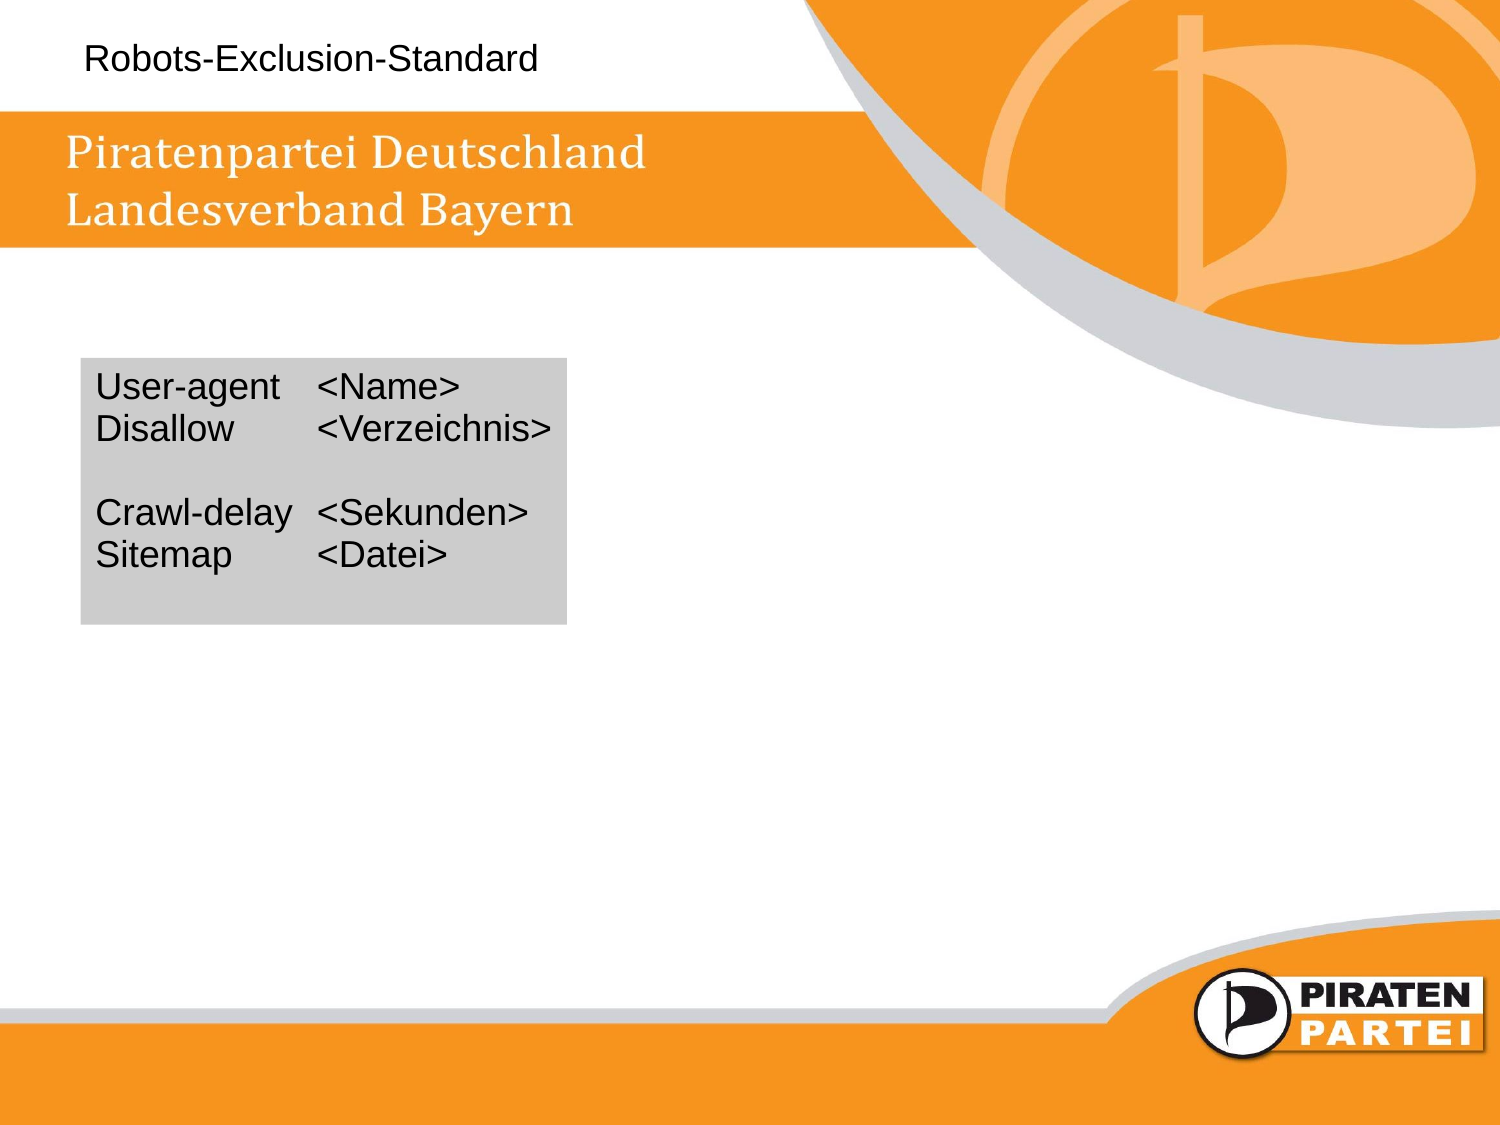

Robots-Exclusion-Standard
User-agent 	<Name>
Disallow 	<Verzeichnis>
Crawl-delay 	<Sekunden>
Sitemap 	<Datei>